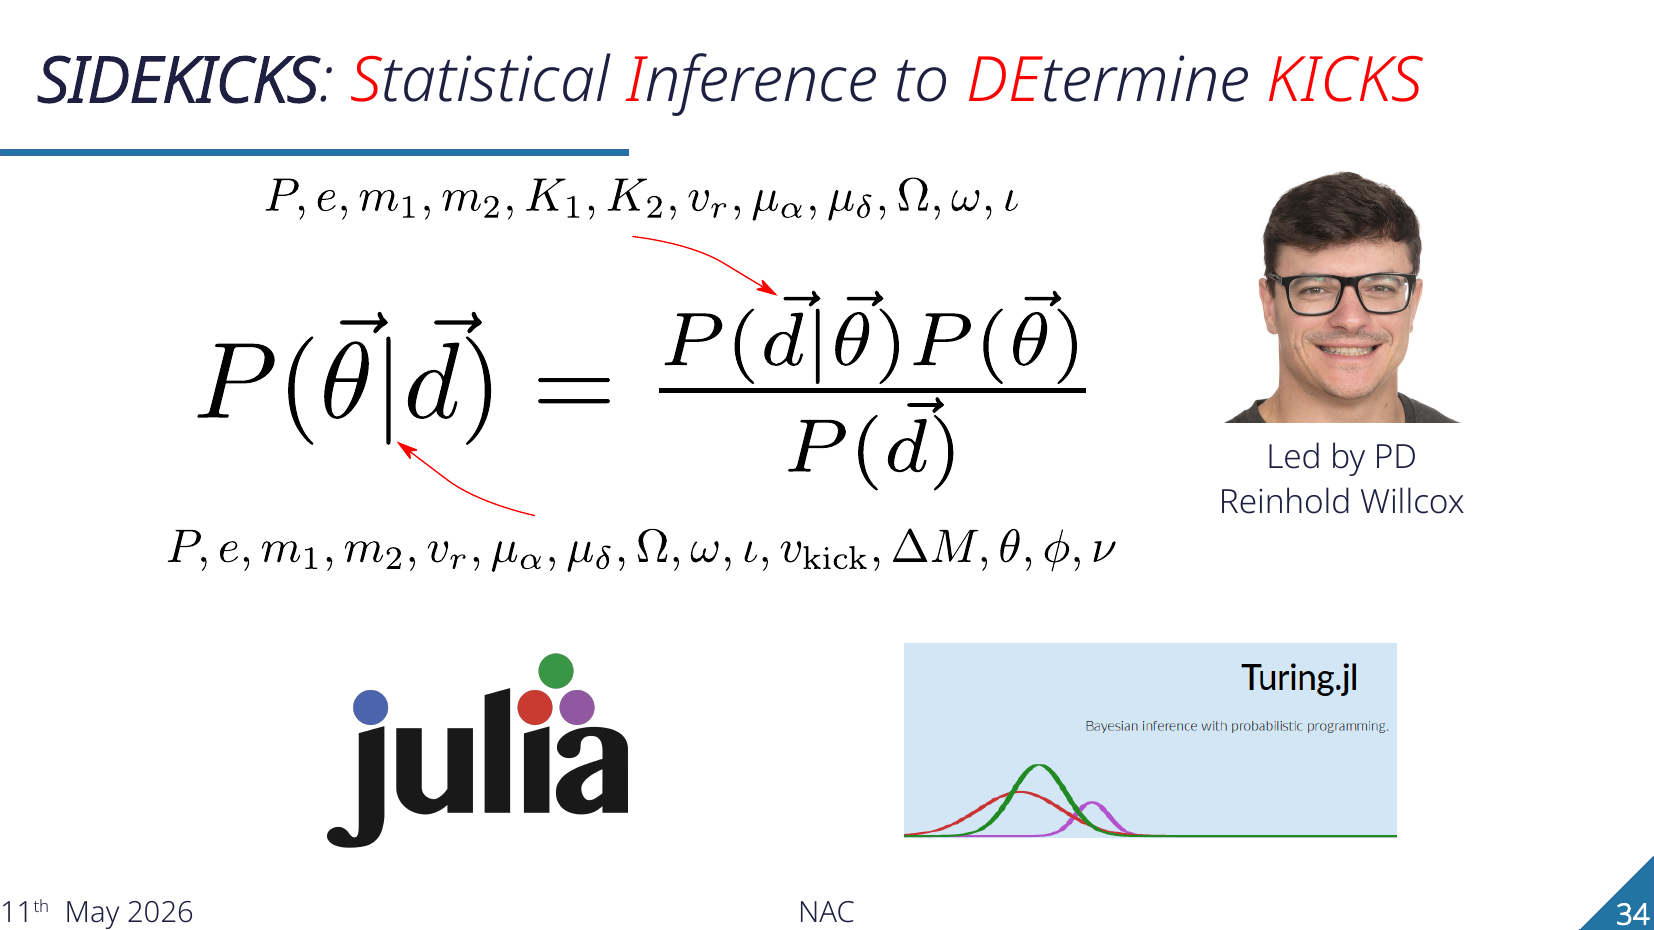

# SIDEKICKS: Statistical Inference to DEtermine KICKS
Led by PD
Reinhold Willcox
34